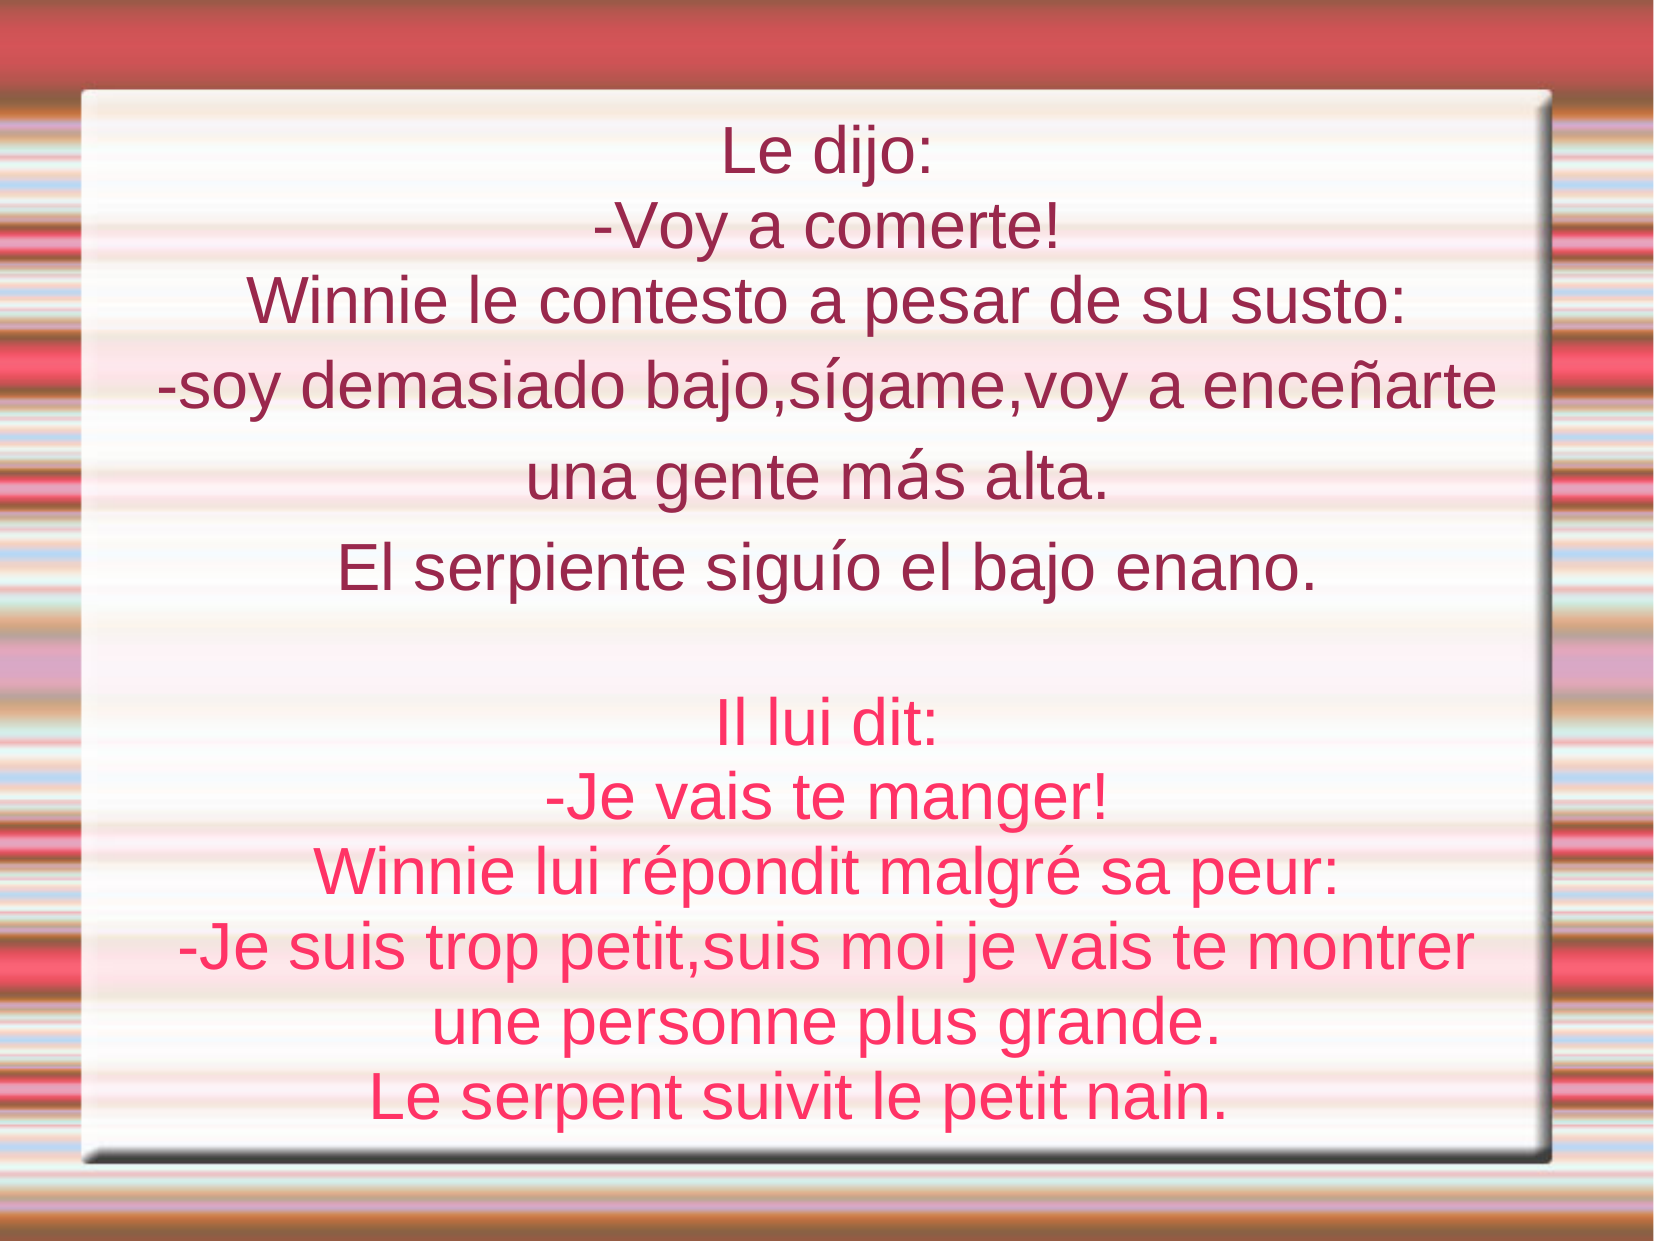

# Le dijo:
-Voy a comerte!
Winnie le contesto a pesar de su susto:
-soy demasiado bajo,sígame,voy a enceñarte una gente más alta.
El serpiente siguío el bajo enano.
Il lui dit:
-Je vais te manger!
Winnie lui répondit malgré sa peur:
-Je suis trop petit,suis moi je vais te montrer une personne plus grande.
Le serpent suivit le petit nain.